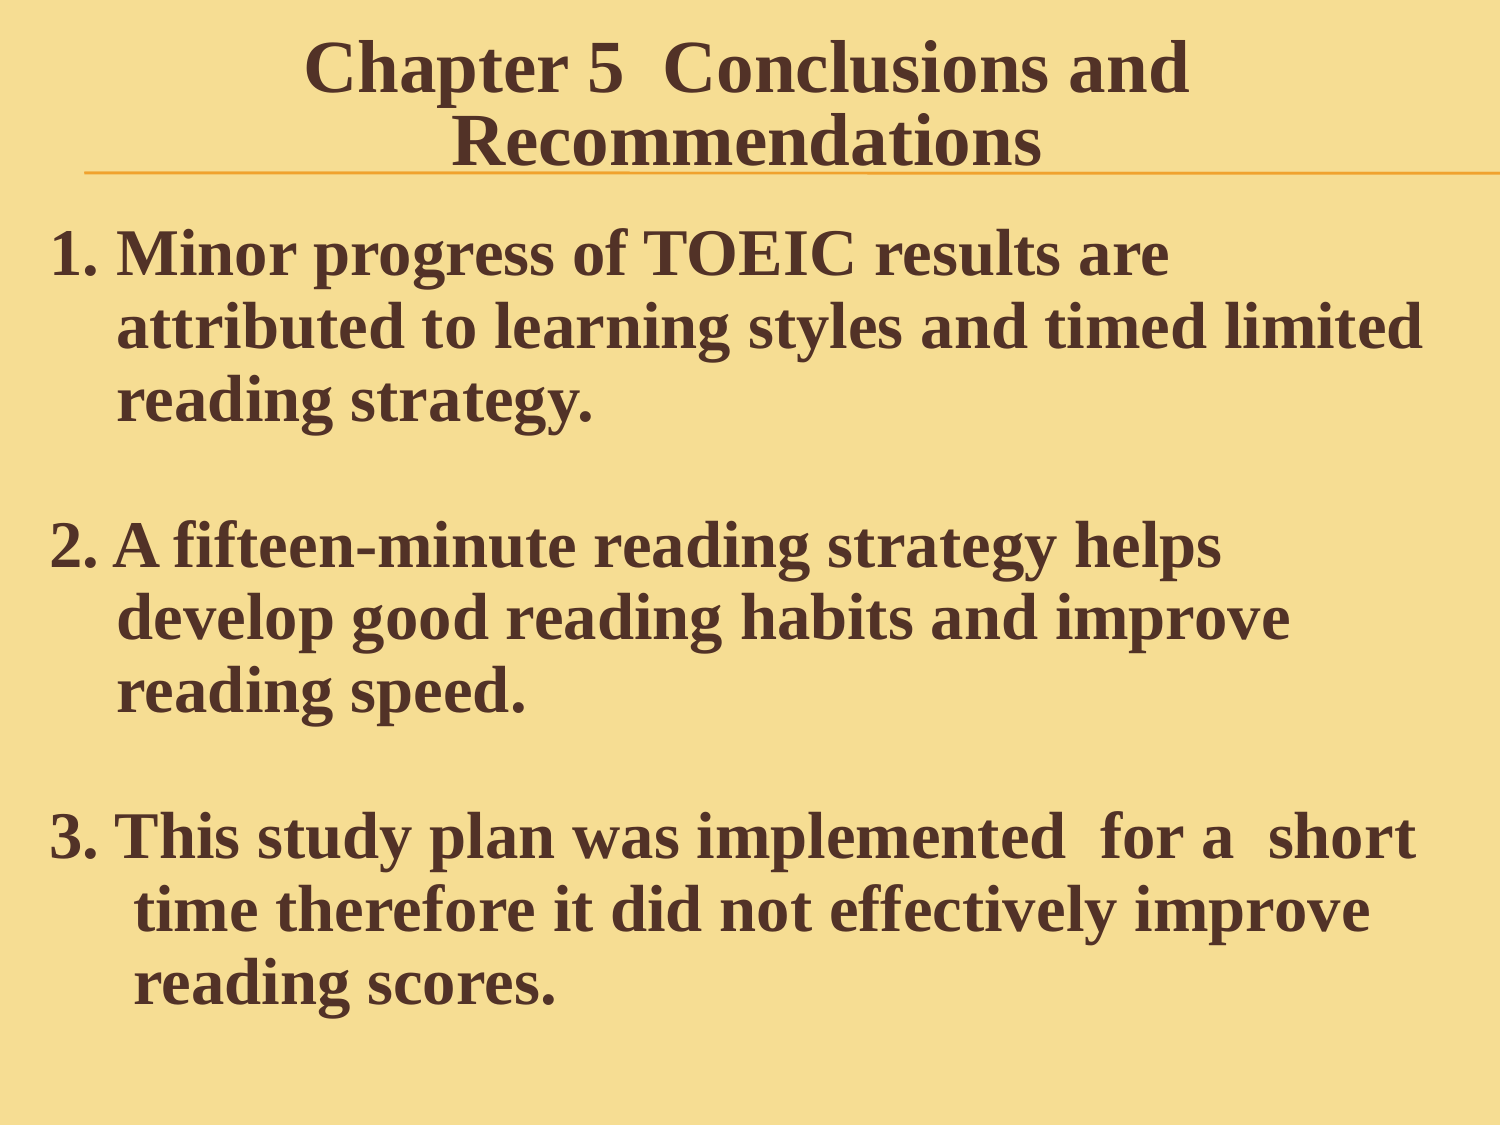

Chapter 5 Conclusions and Recommendations
# 1. Minor progress of TOEIC results are
 attributed to learning styles and timed limited
 reading strategy.
2. A fifteen-minute reading strategy helps
 develop good reading habits and improve
 reading speed.
3. This study plan was implemented for a short
 time therefore it did not effectively improve
 reading scores.